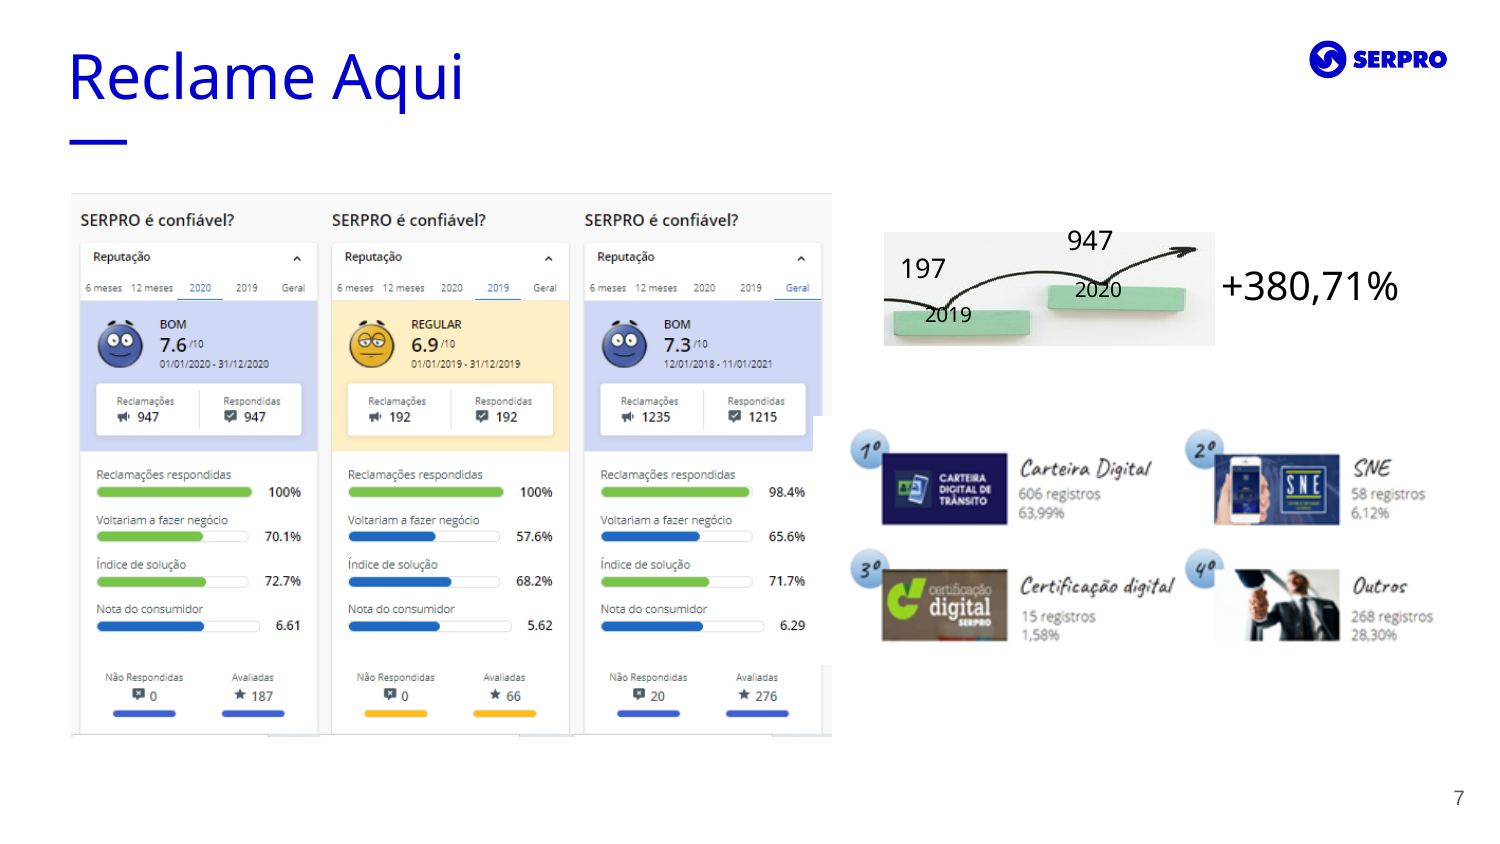

# Reclame Aqui
—
947
197
+380,71%
2020
2019
63,99%